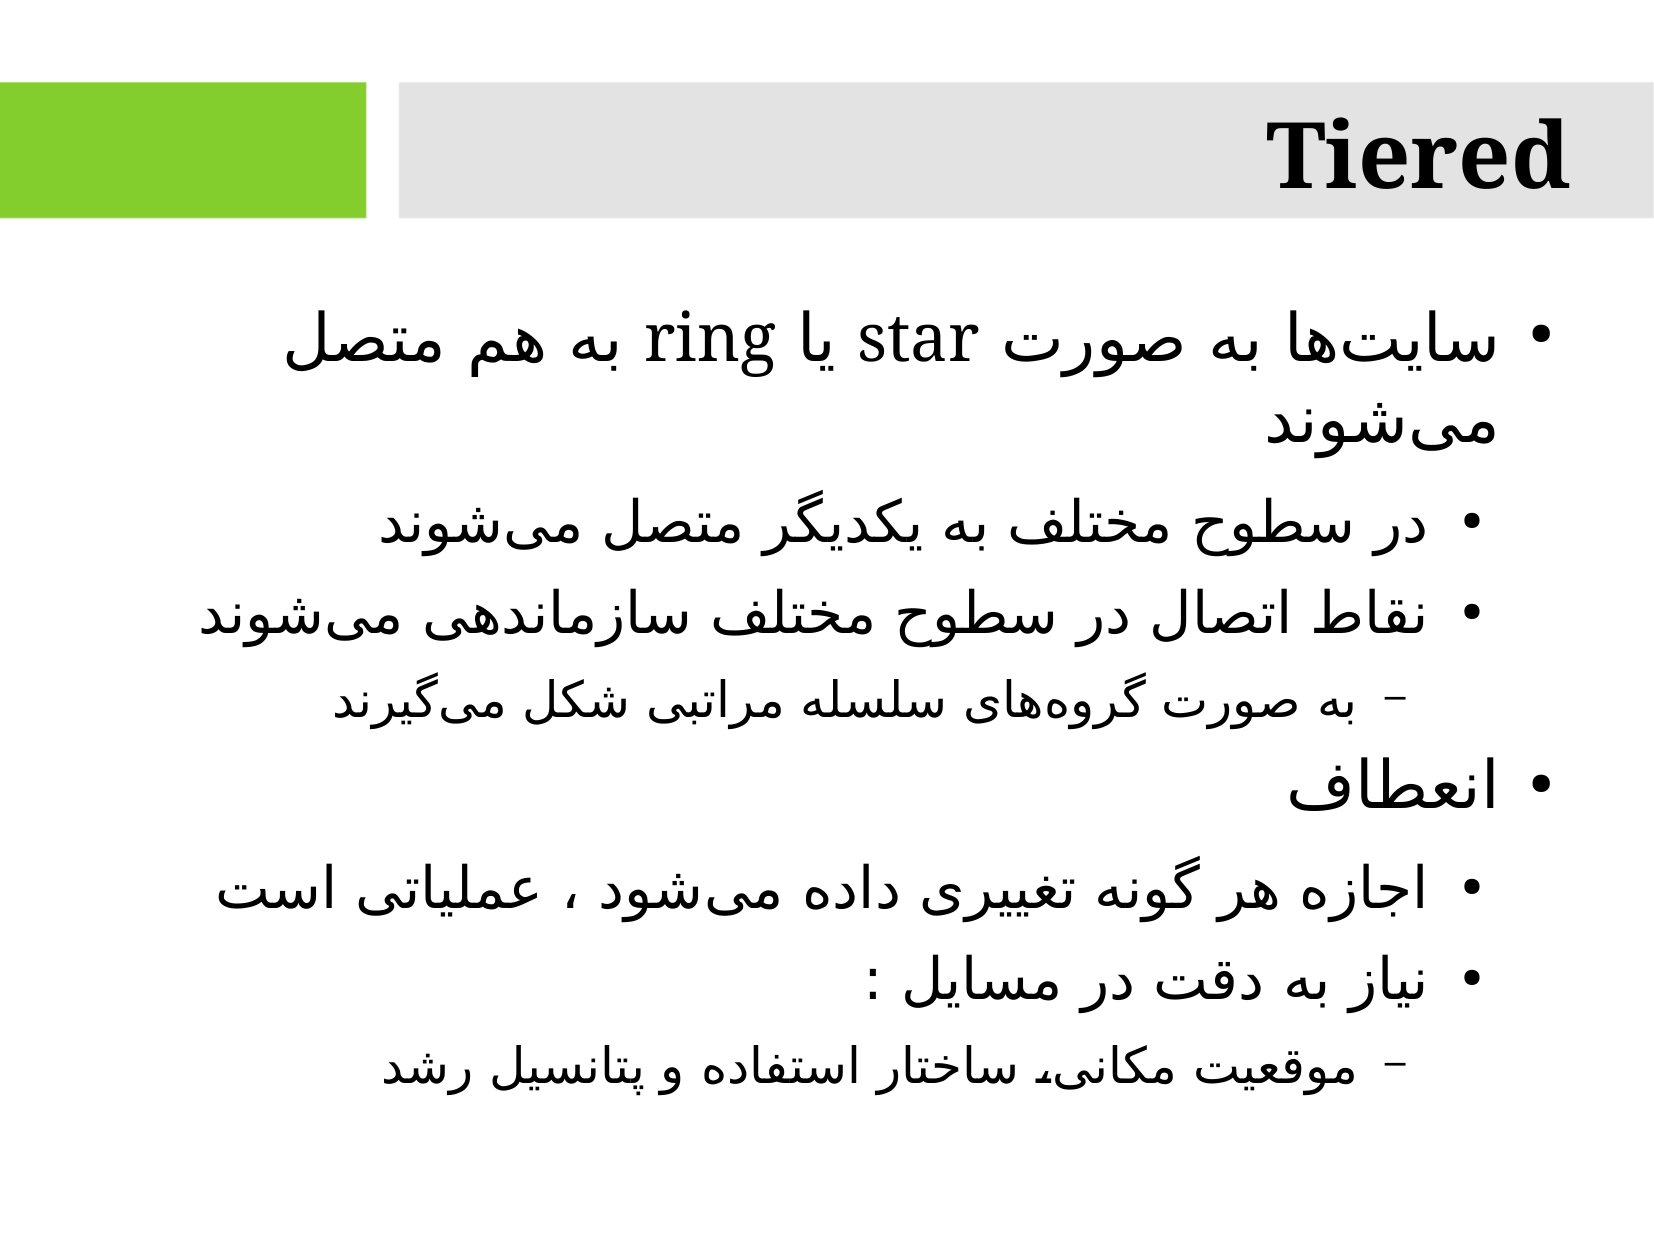

# Tiered
سایت‌ها به صورت star یا ring به هم متصل می‌شوند
در سطوح مختلف به یکدیگر متصل می‌شوند
نقاط اتصال در سطوح مختلف سازماندهی می‌شوند
به صورت گروه‌های سلسله مراتبی شکل می‌گیرند
انعطاف
اجازه هر گونه تغییری داده می‌شود ، عملیاتی است
نیاز به دقت در مسایل :
موقعیت مکانی، ساختار استفاده و پتانسیل رشد